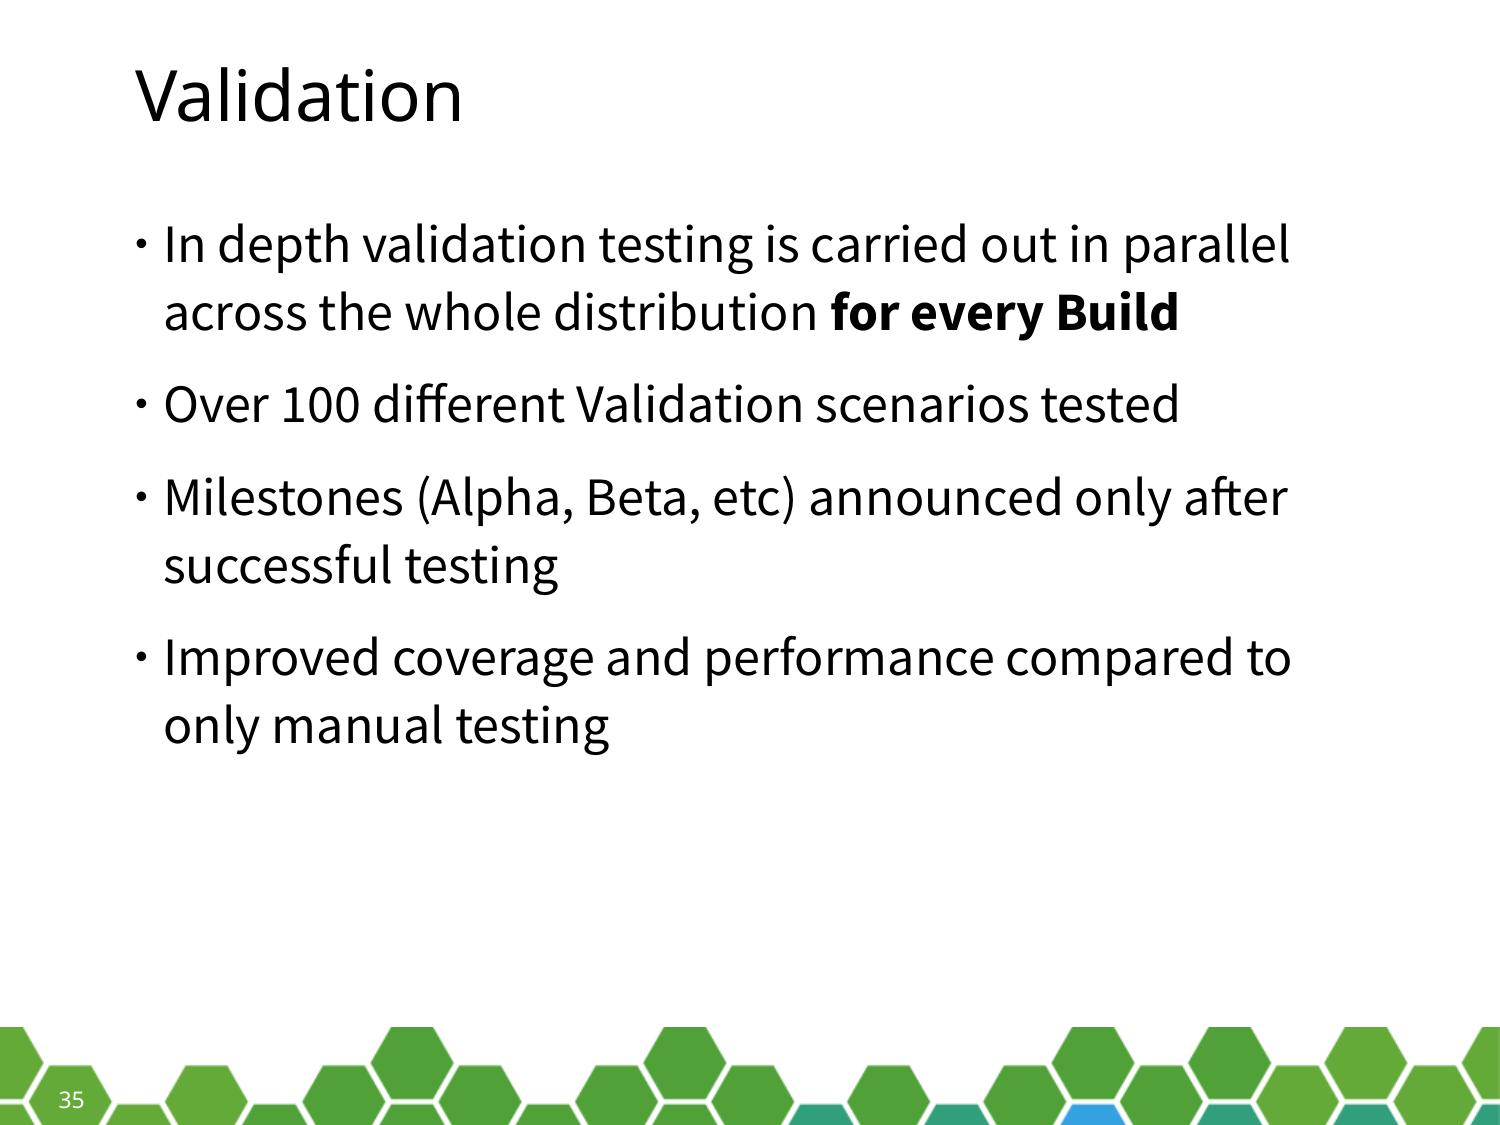

# Validation
In depth validation testing is carried out in parallel across the whole distribution for every Build
Over 100 different Validation scenarios tested
Milestones (Alpha, Beta, etc) announced only after successful testing
Improved coverage and performance compared to only manual testing